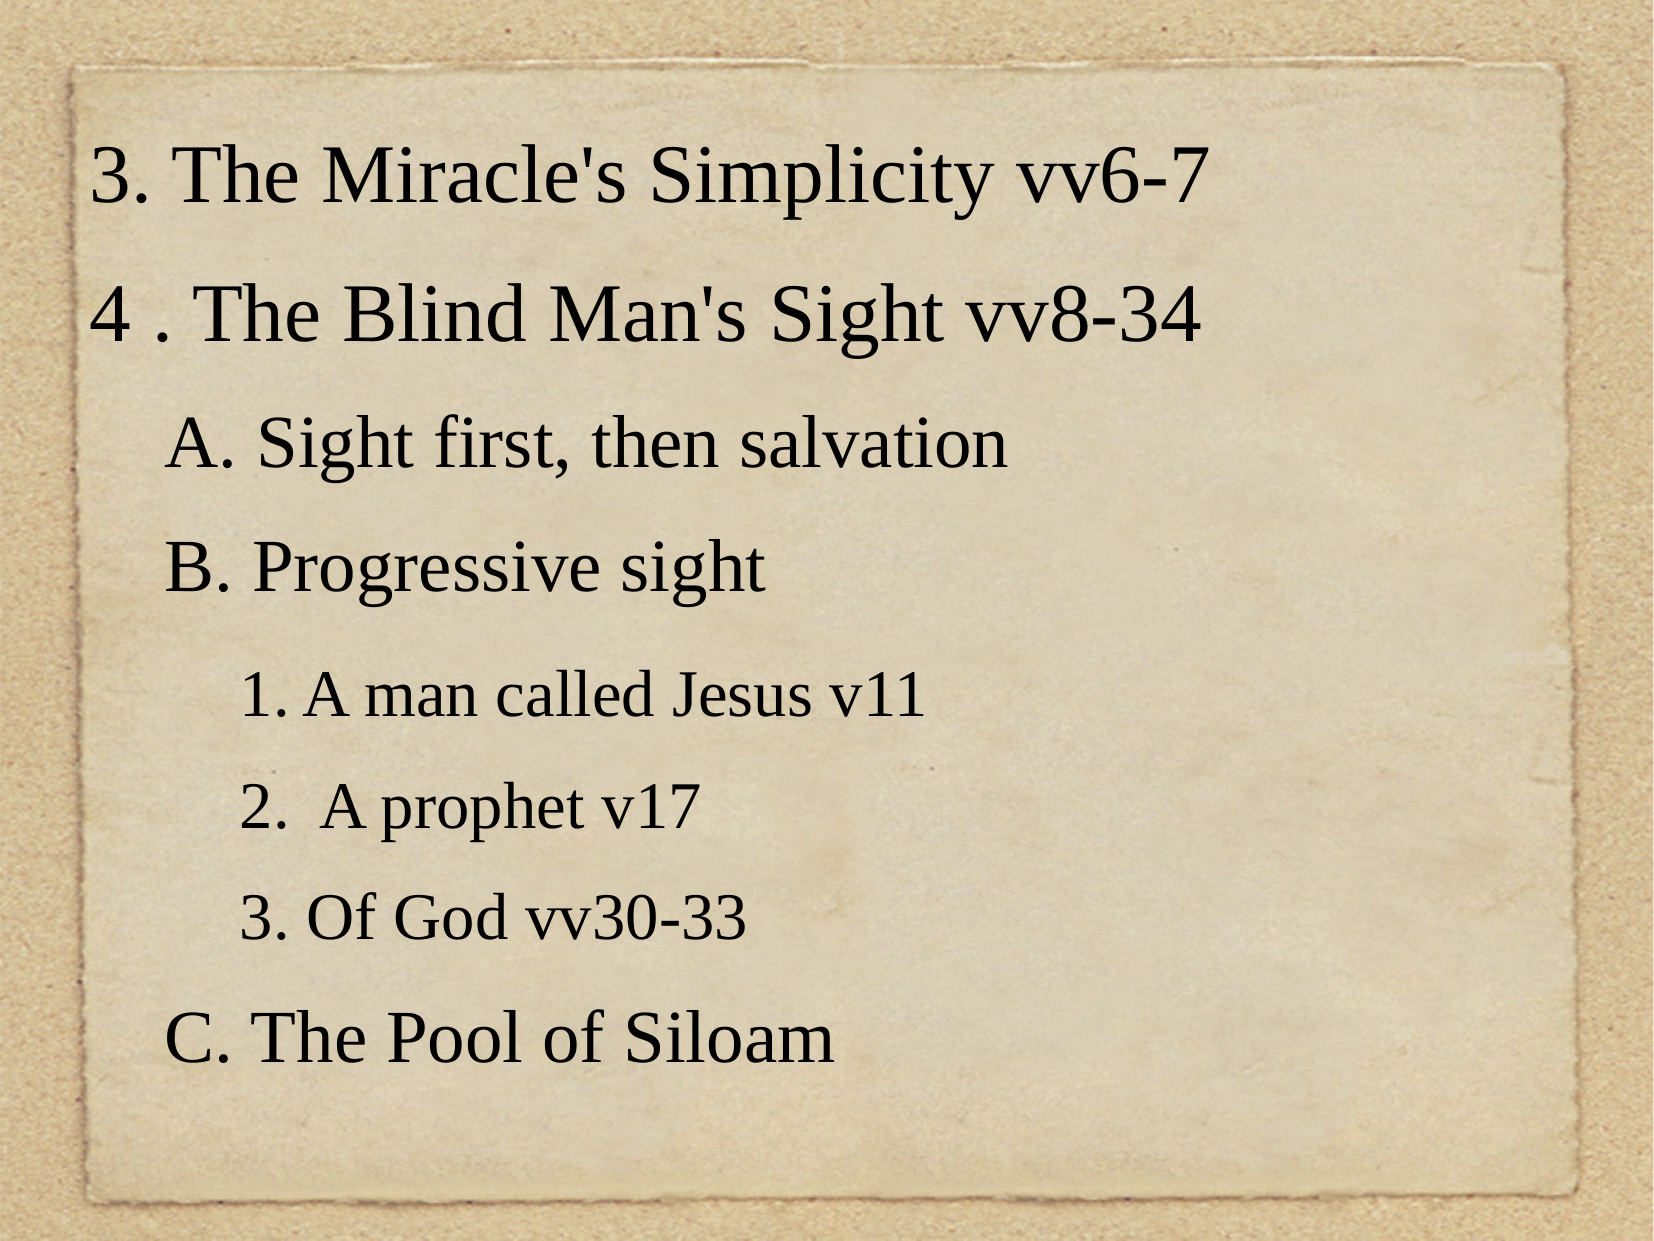

3. The Miracle's Simplicity vv6-7
4 . The Blind Man's Sight vv8-34
	A. Sight first, then salvation
	B. Progressive sight
		1. A man called Jesus v11
		2. A prophet v17
		3. Of God vv30-33
	C. The Pool of Siloam